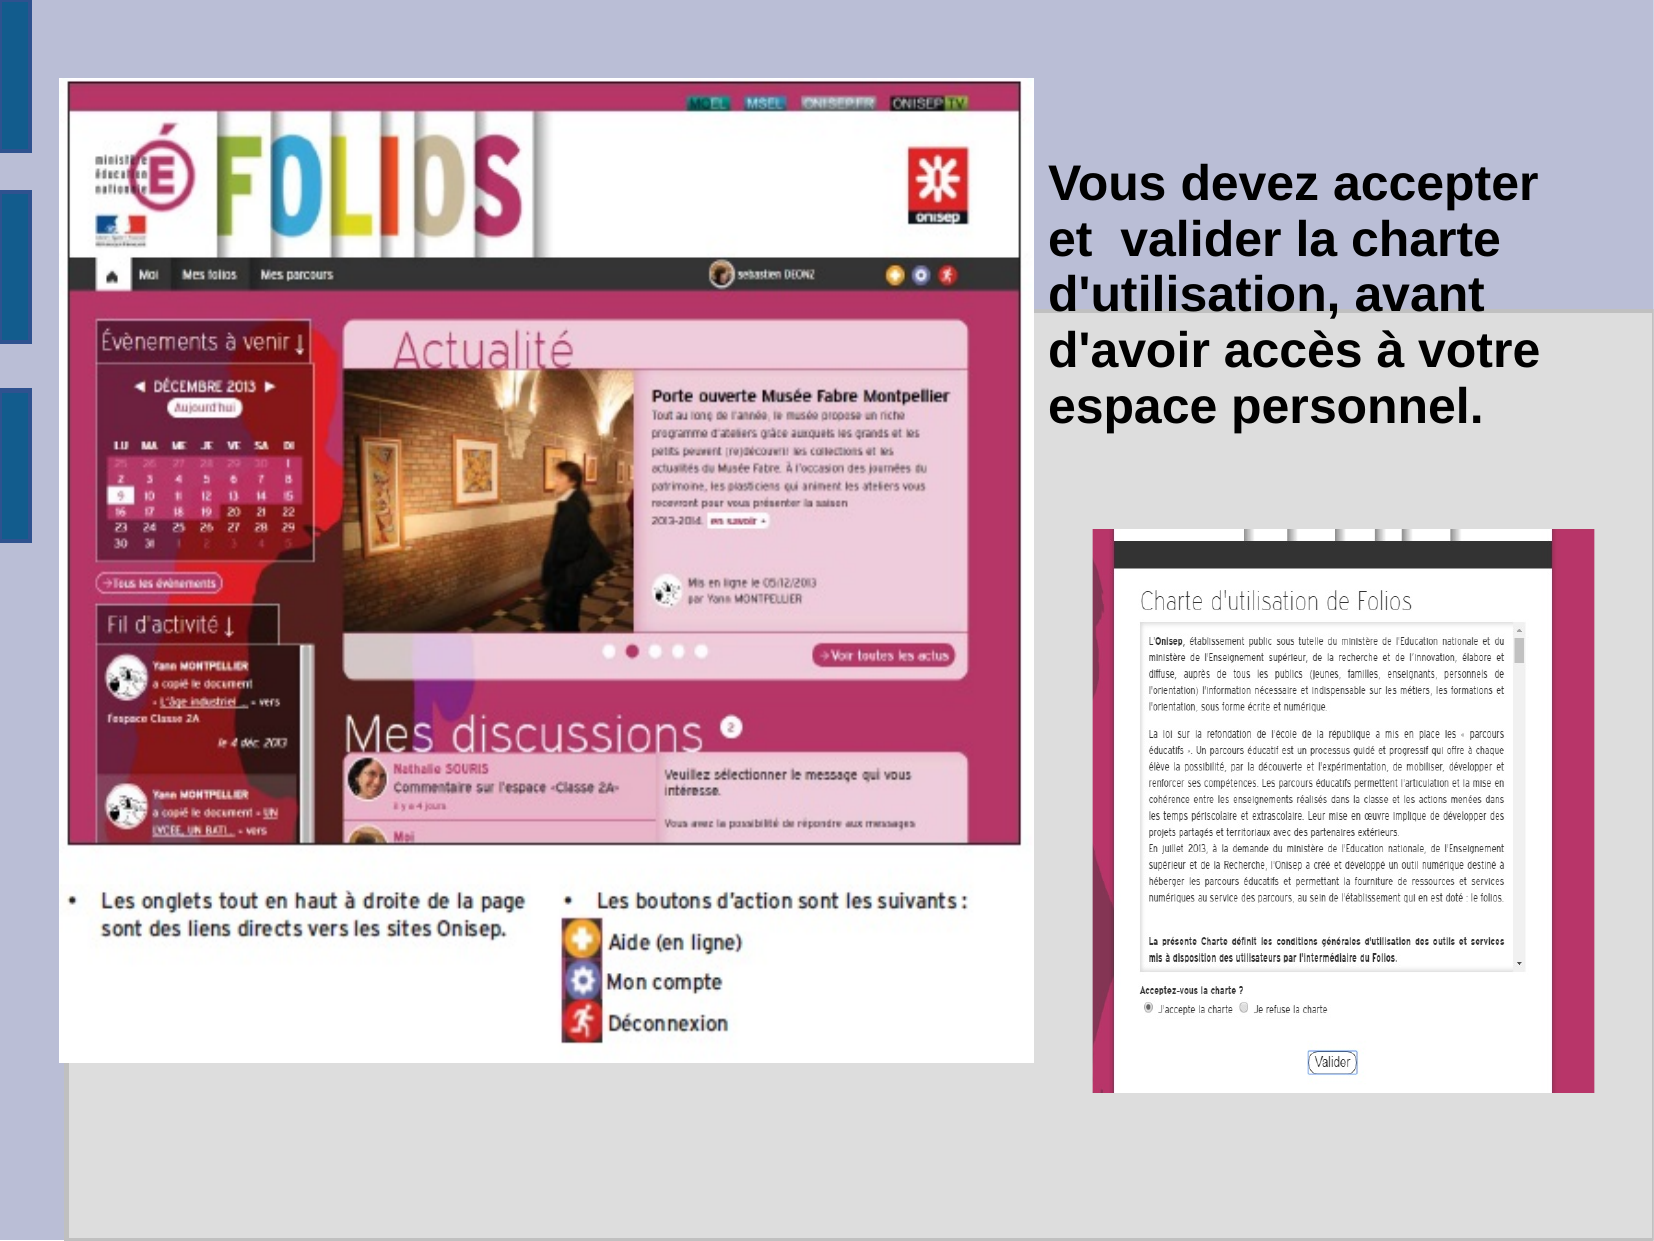

Vous devez accepter et valider la charte d'utilisation, avant d'avoir accès à votre espace personnel.